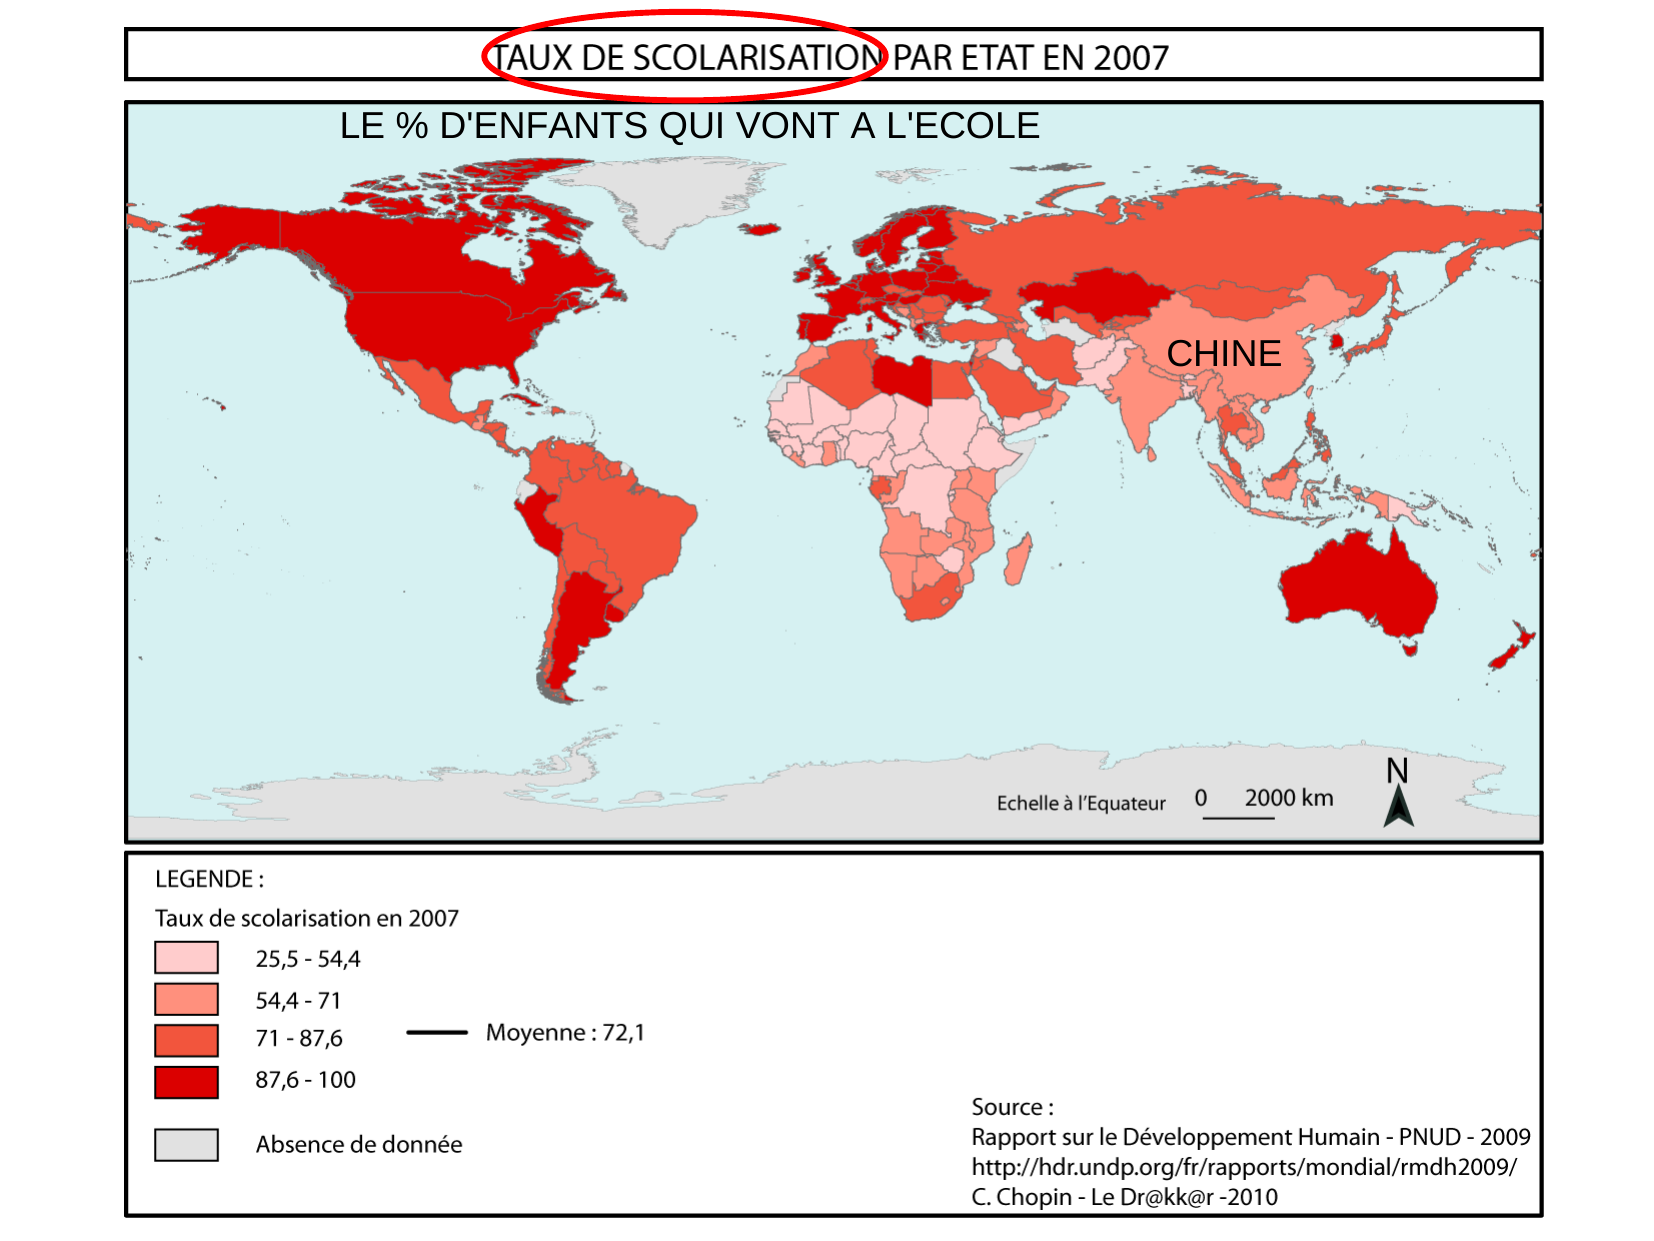

LE % D'ENFANTS QUI VONT A L'ECOLE
CHINE